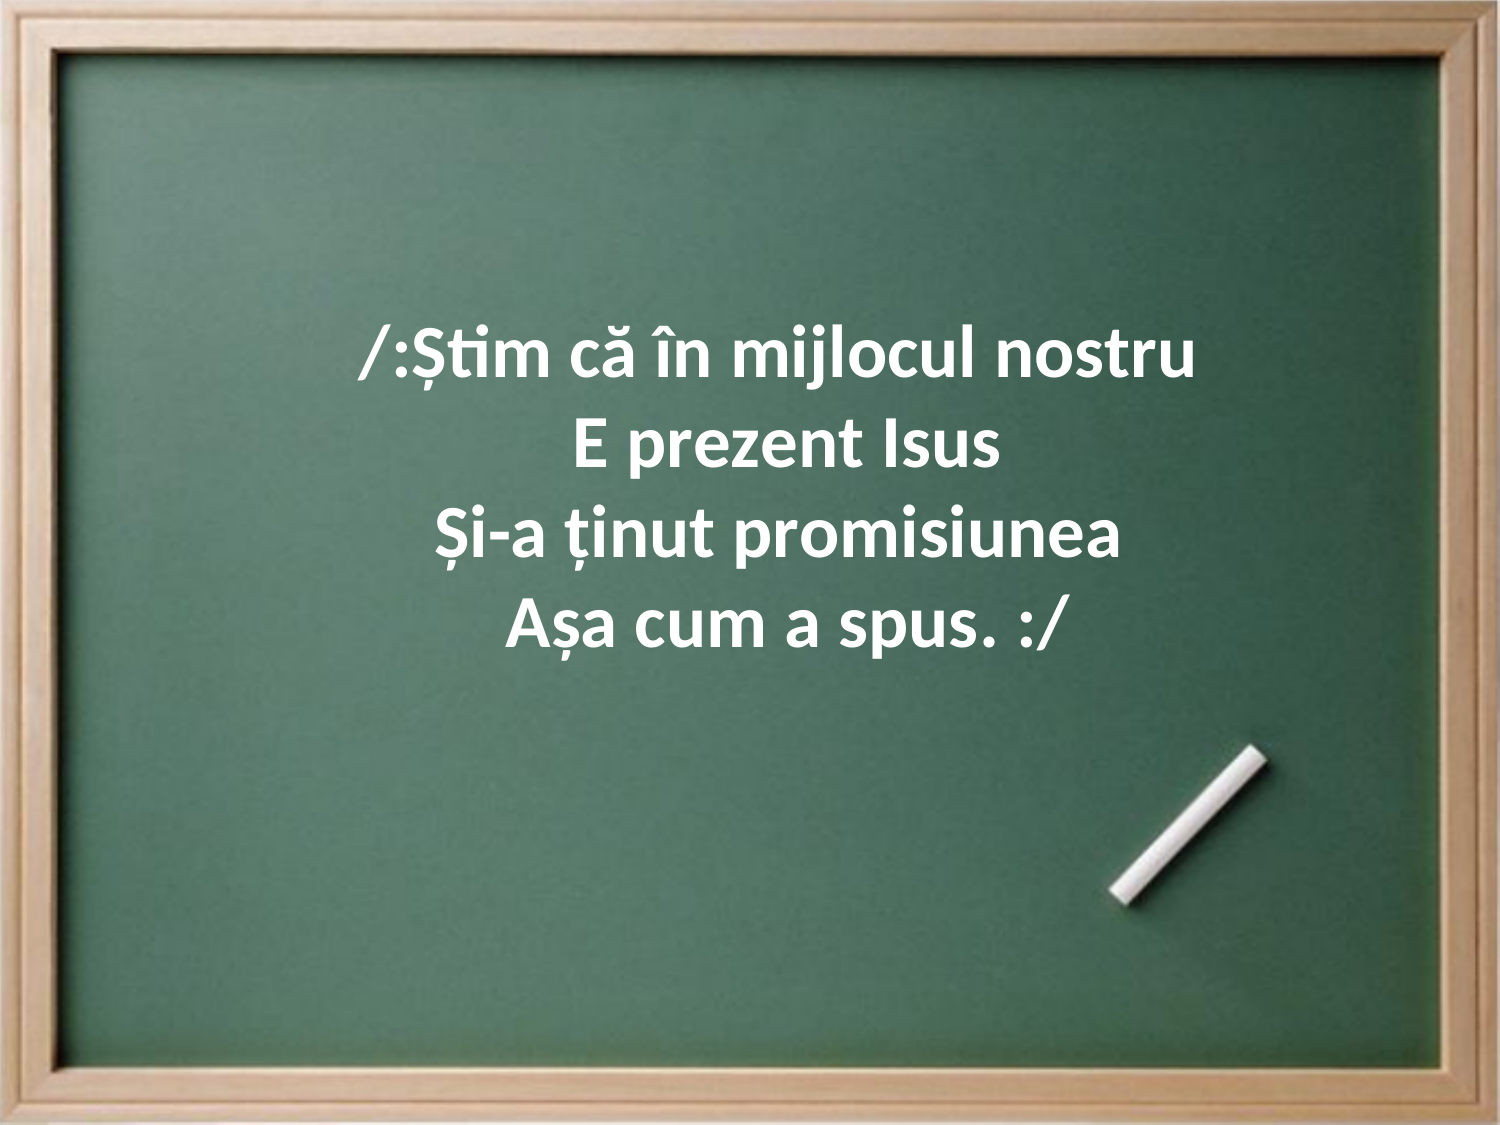

# /:Ştim că în mijlocul nostru E prezent Isus Şi-a ţinut promisiunea Aşa cum a spus. :/